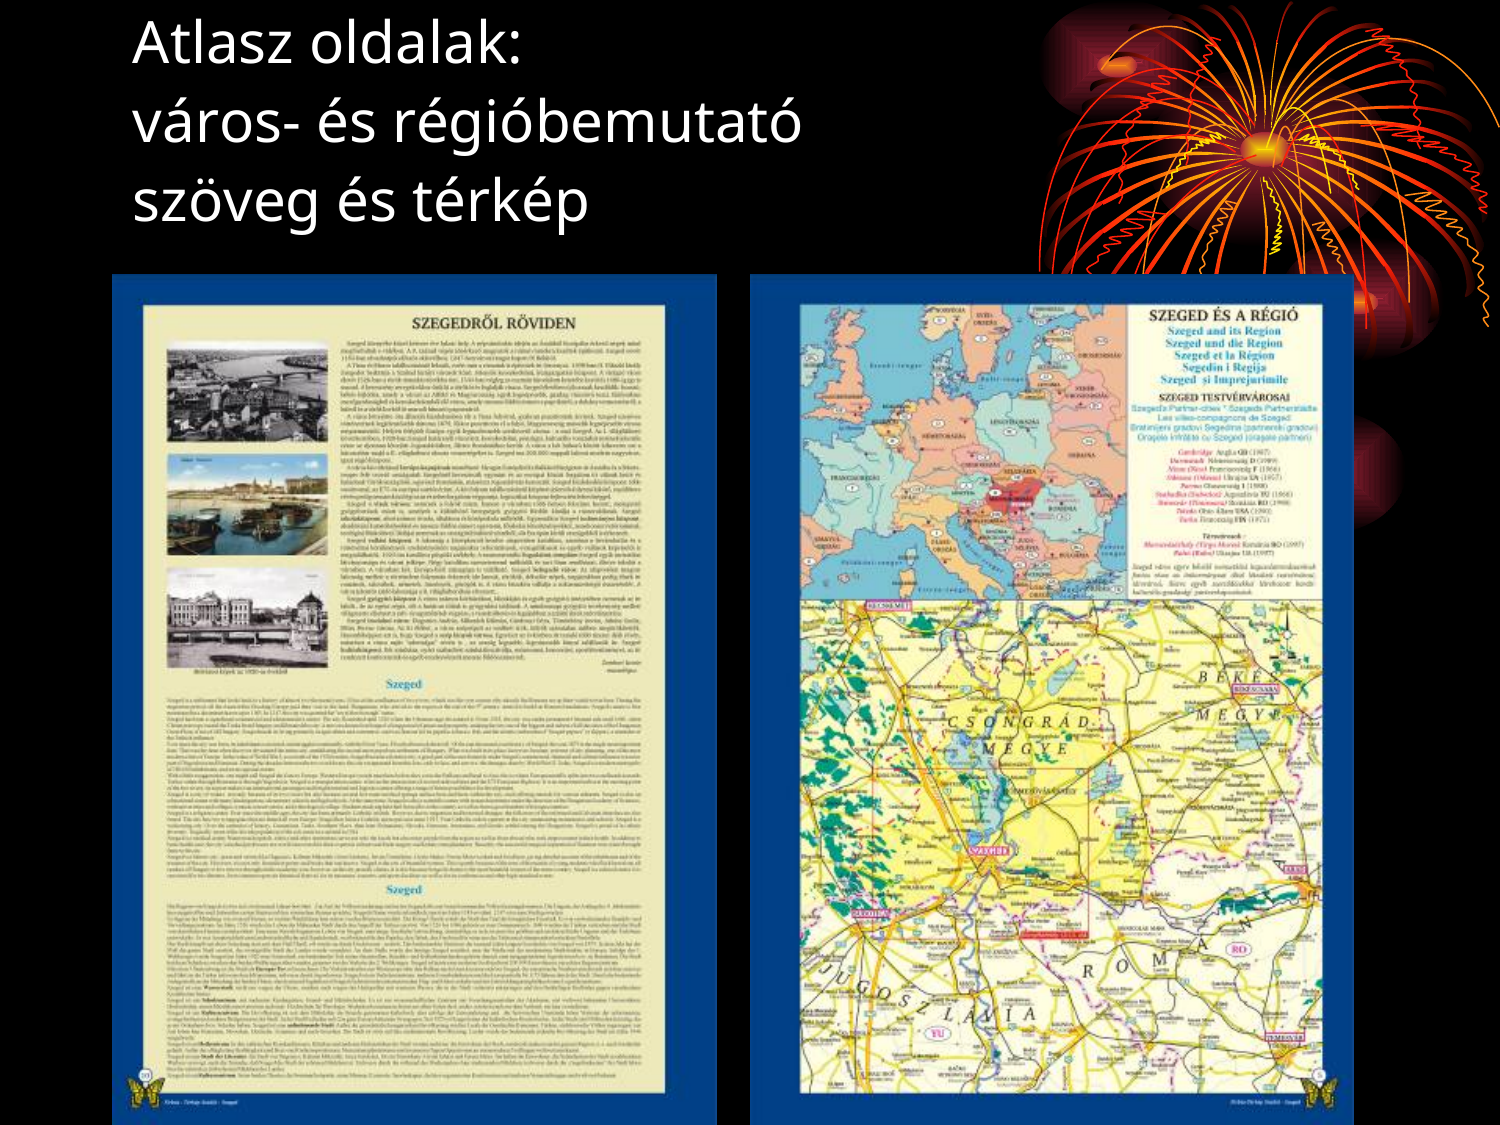

# Atlasz oldalak: város- és régióbemutató szöveg és térkép